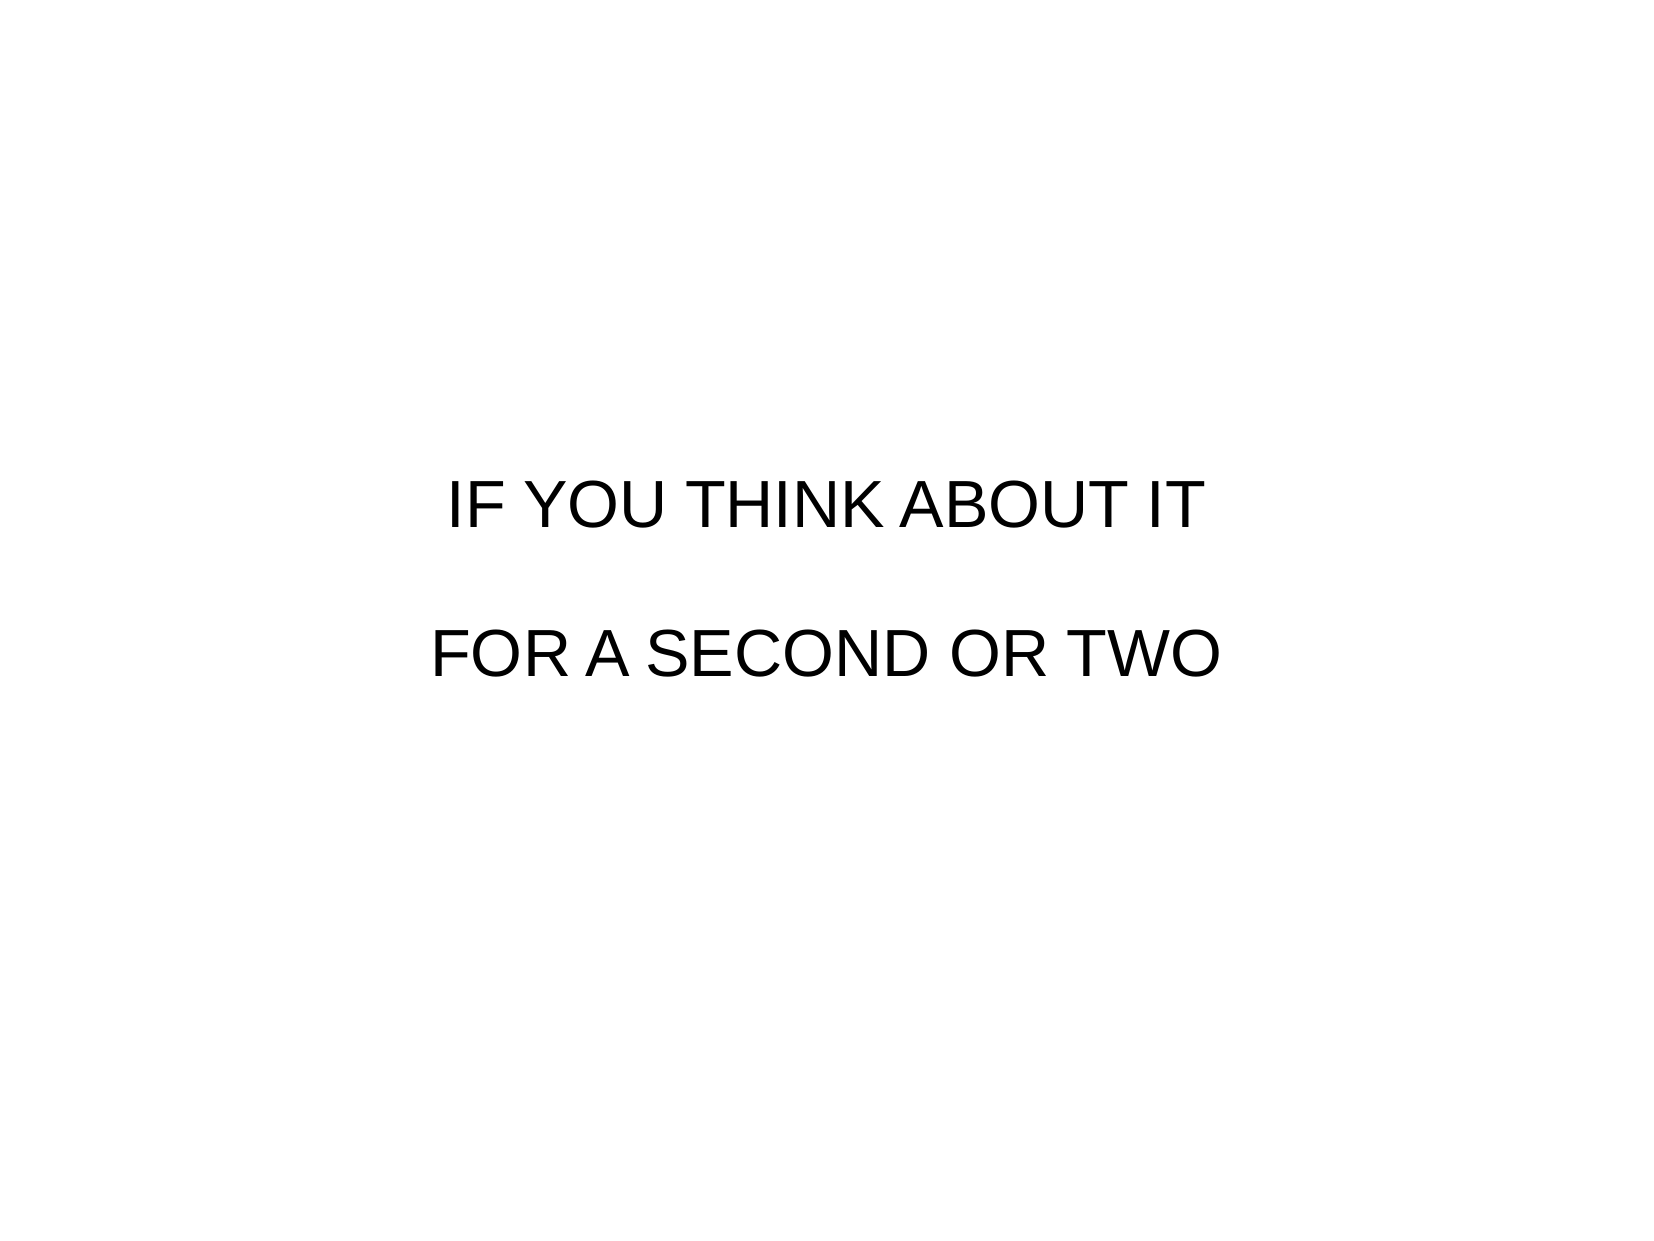

# IF YOU THINK ABOUT IT
FOR A SECOND OR TWO